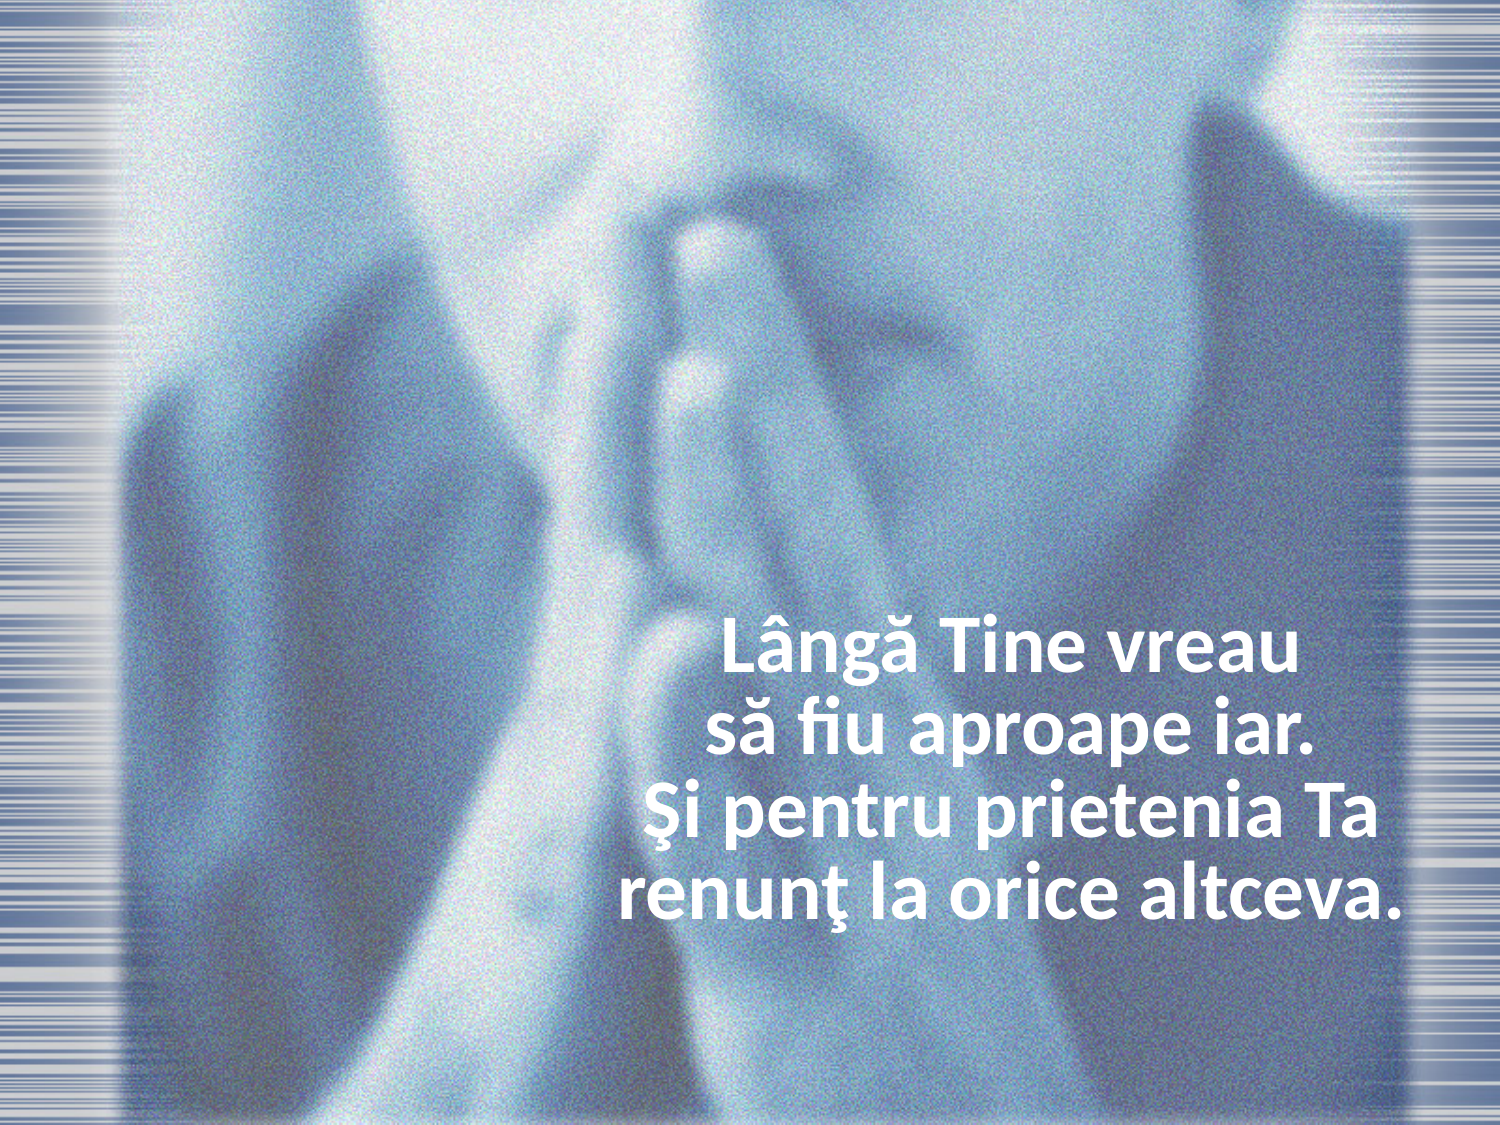

#
	Lângă Tine vreau
	să fiu aproape iar.
	Şi pentru prietenia Ta
	renunţ la orice altceva.